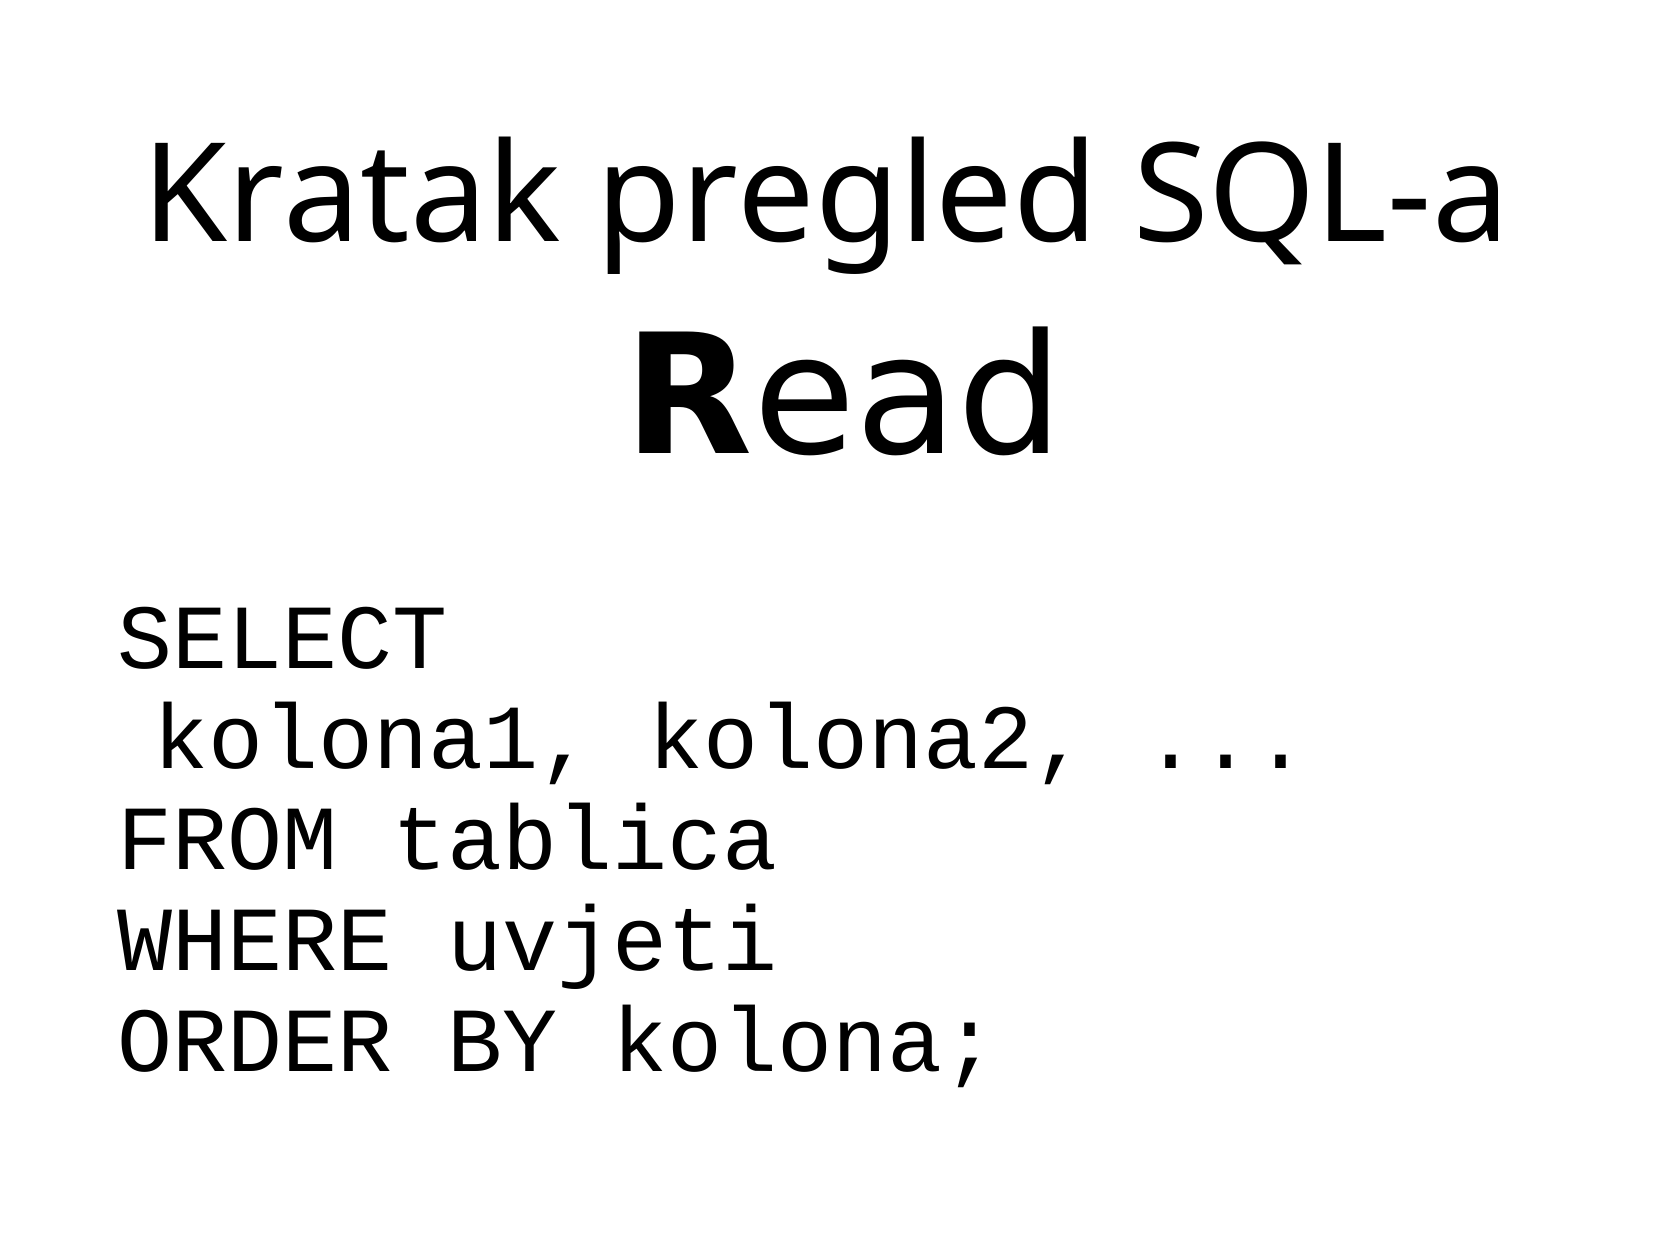

# Kratak pregled SQL-a
Read
SELECT
	kolona1, kolona2, ...
FROM tablica
WHERE uvjeti
ORDER BY kolona;